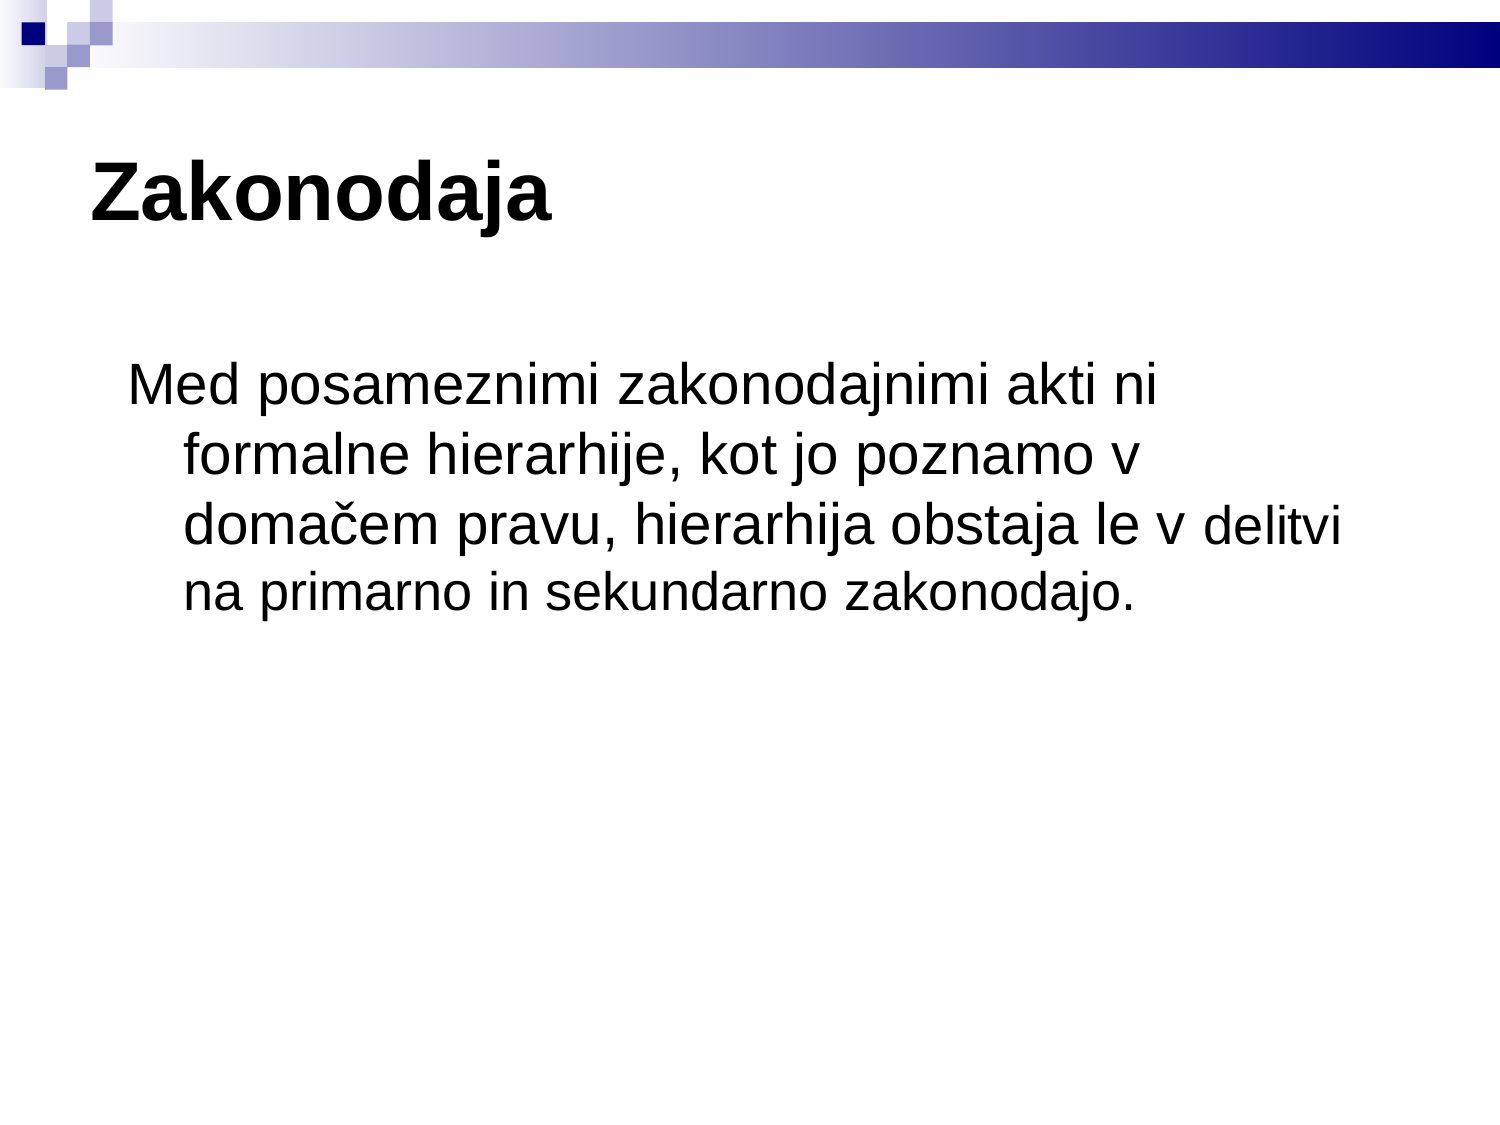

# Zakonodaja
Med posameznimi zakonodajnimi akti ni formalne hierarhije, kot jo poznamo v domačem pravu, hierarhija obstaja le v delitvi na primarno in sekundarno zakonodajo.